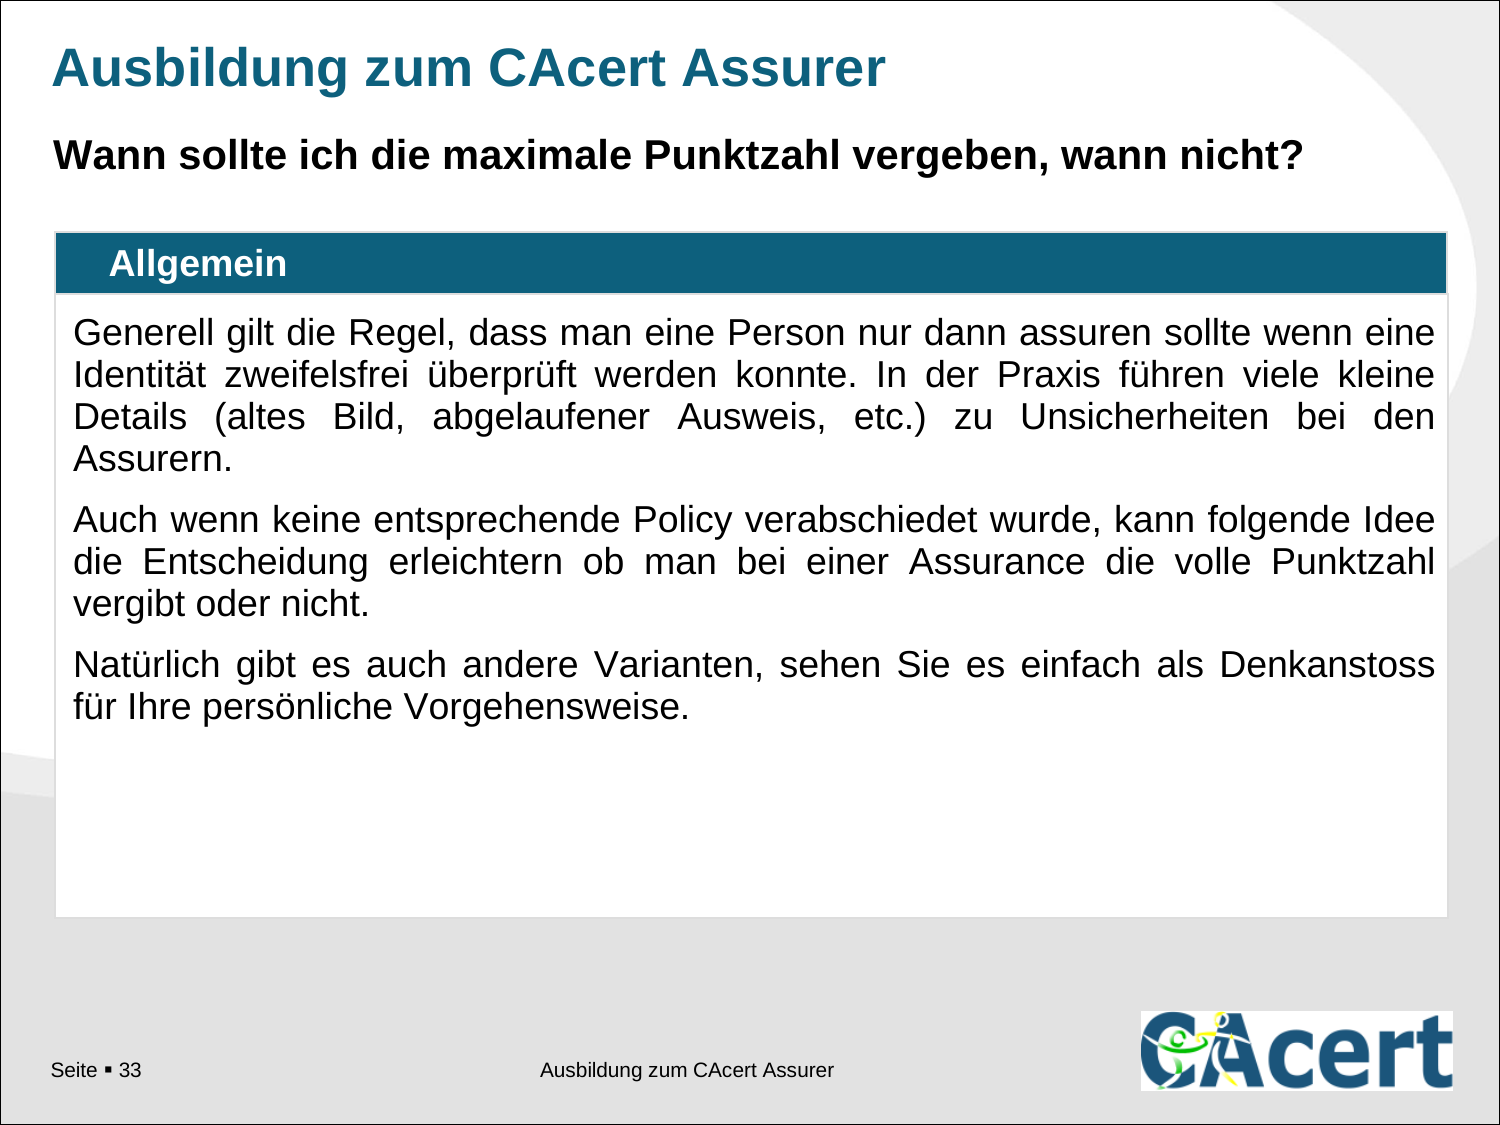

# Ausbildung zum CAcert Assurer
Wann sollte ich die maximale Punktzahl vergeben, wann nicht?
Allgemein
Generell gilt die Regel, dass man eine Person nur dann assuren sollte wenn eine Identität zweifelsfrei überprüft werden konnte. In der Praxis führen viele kleine Details (altes Bild, abgelaufener Ausweis, etc.) zu Unsicherheiten bei den Assurern.
Auch wenn keine entsprechende Policy verabschiedet wurde, kann folgende Idee die Entscheidung erleichtern ob man bei einer Assurance die volle Punktzahl vergibt oder nicht.
Natürlich gibt es auch andere Varianten, sehen Sie es einfach als Denkanstoss für Ihre persönliche Vorgehensweise.
Ausbildung zum CAcert Assurer